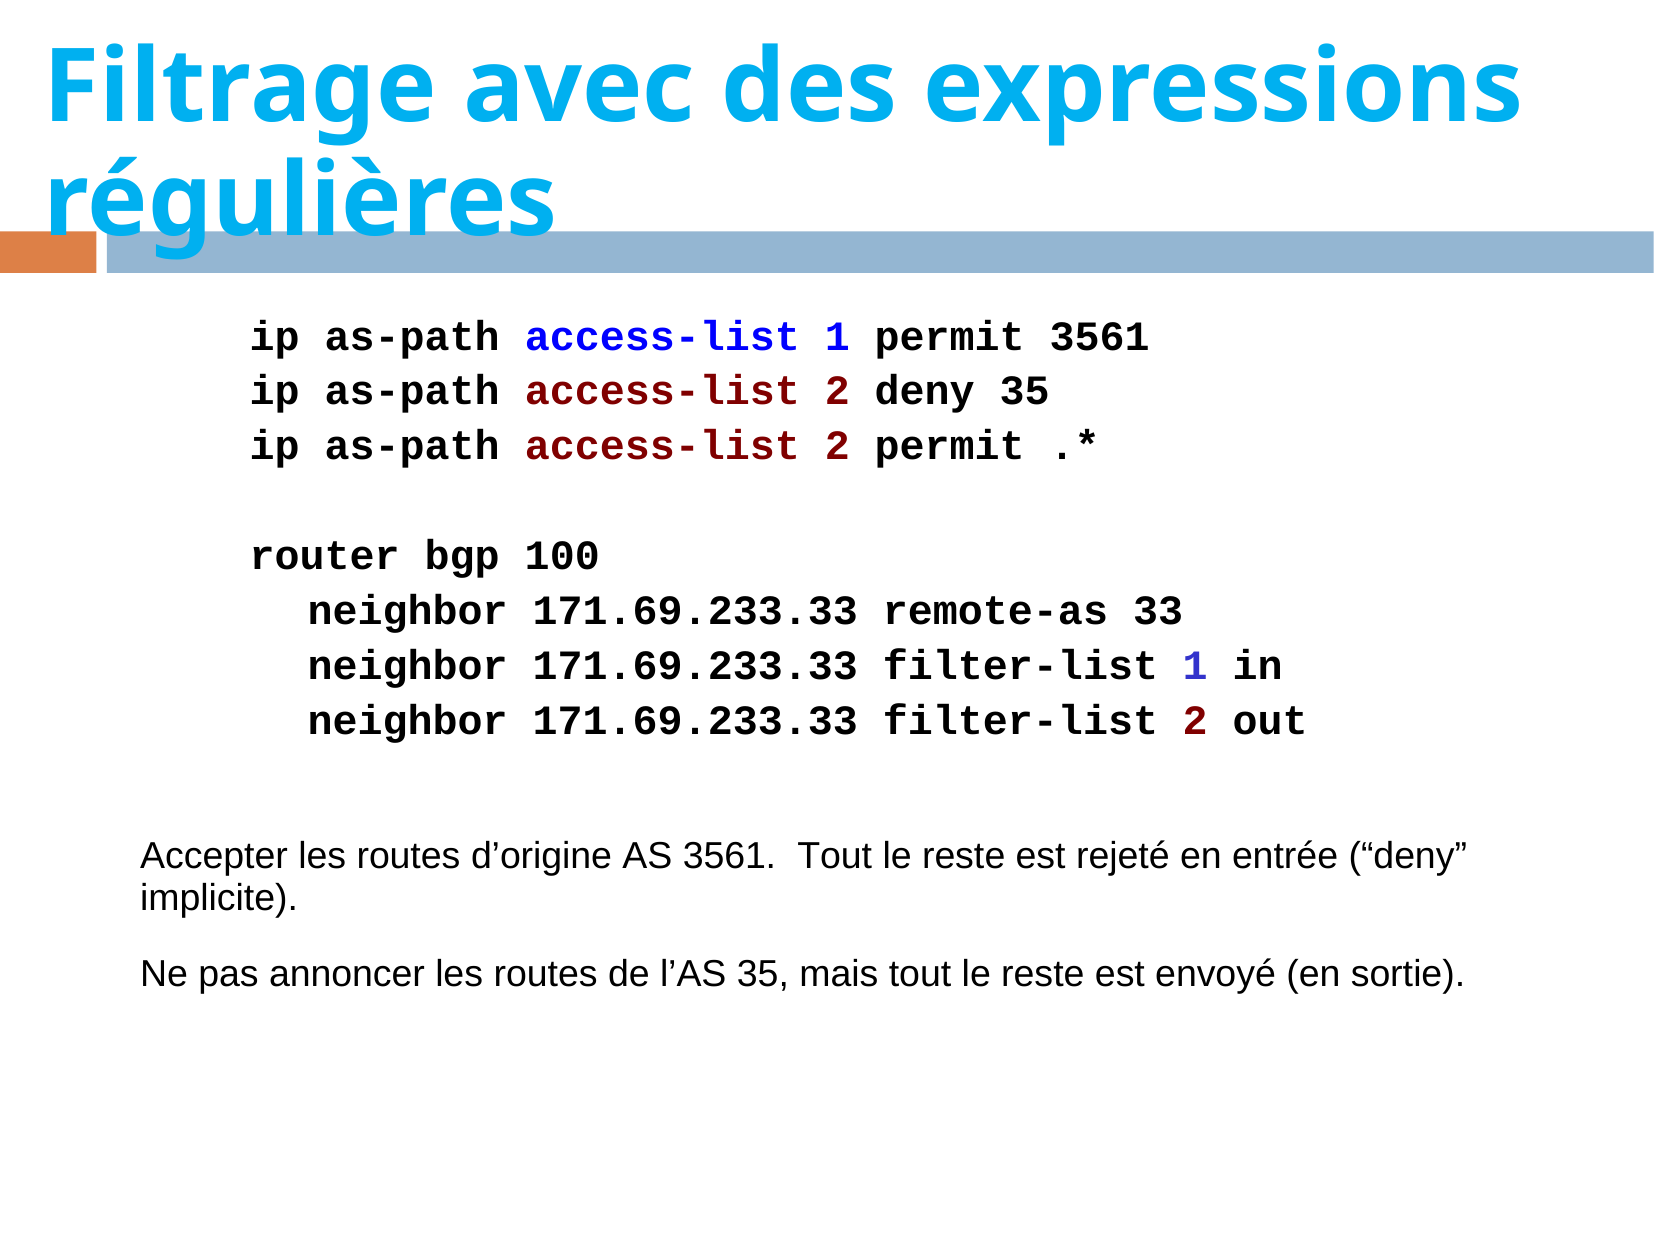

Filtrage avec des expressions régulières
# ip as-path access-list 1 permit 3561
ip as-path access-list 2 deny 35
ip as-path access-list 2 permit .*
router bgp 100
	neighbor 171.69.233.33 remote-as 33
	neighbor 171.69.233.33 filter-list 1 in
	neighbor 171.69.233.33 filter-list 2 out
Accepter les routes d’origine AS 3561. Tout le reste est rejeté en entrée (“deny” implicite).
Ne pas annoncer les routes de l’AS 35, mais tout le reste est envoyé (en sortie).